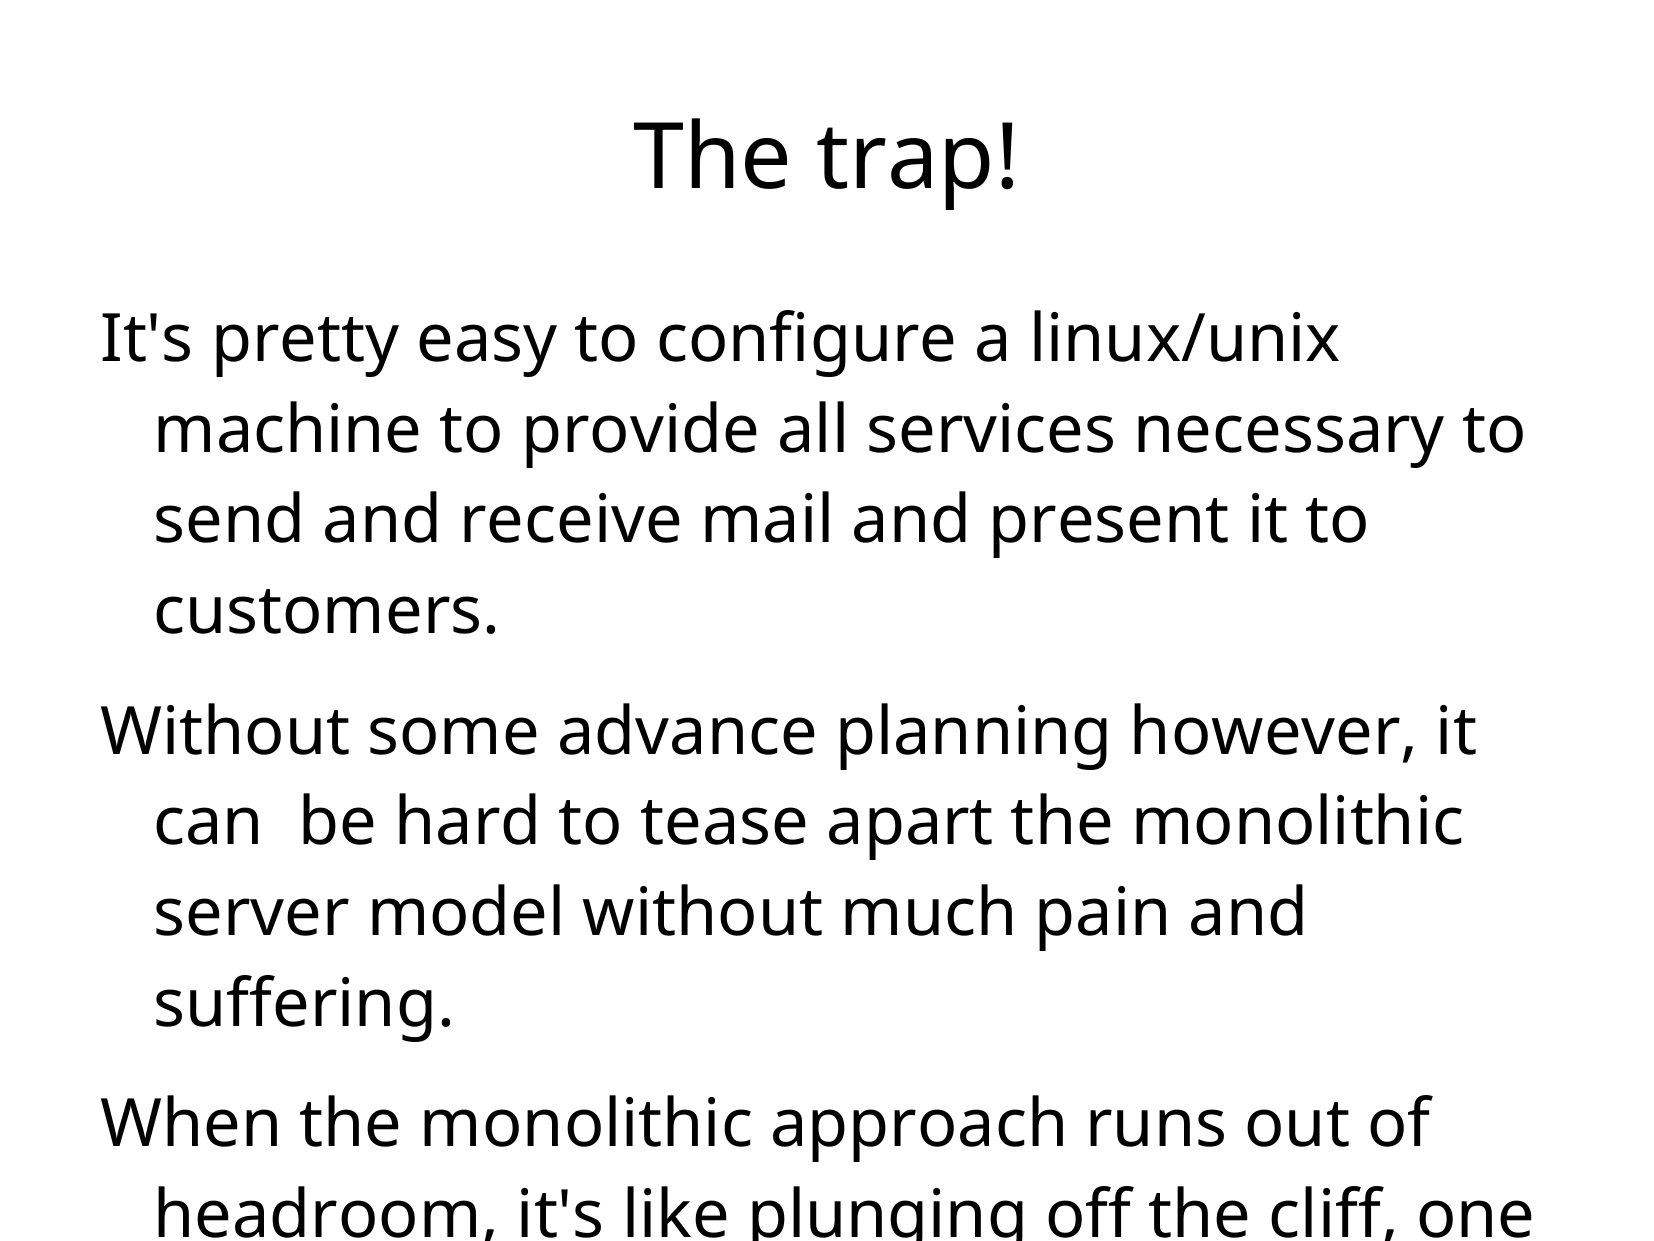

# The trap!
It's pretty easy to configure a linux/unix machine to provide all services necessary to send and receive mail and present it to customers.
Without some advance planning however, it can be hard to tease apart the monolithic server model without much pain and suffering.
When the monolithic approach runs out of headroom, it's like plunging off the cliff, one more user, one more message, is to much and you take out the whole service.